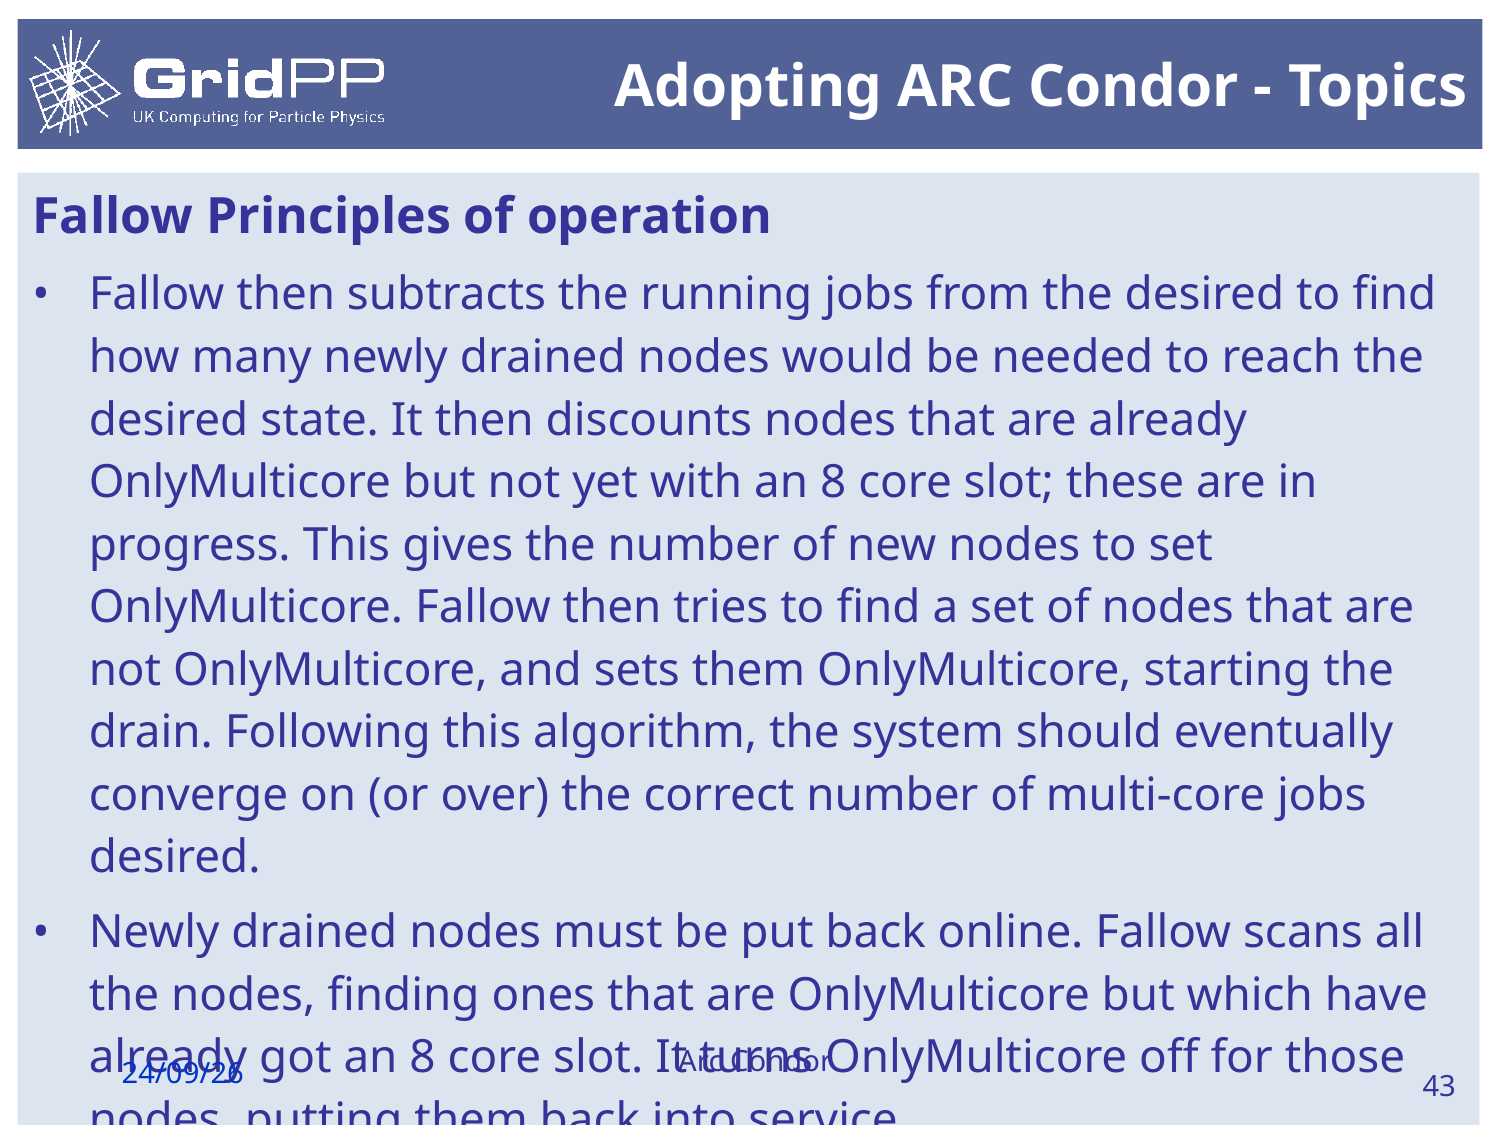

# Adopting ARC Condor - Topics
Fallow Principles of operation
Fallow then subtracts the running jobs from the desired to find how many newly drained nodes would be needed to reach the desired state. It then discounts nodes that are already OnlyMulticore but not yet with an 8 core slot; these are in progress. This gives the number of new nodes to set OnlyMulticore. Fallow then tries to find a set of nodes that are not OnlyMulticore, and sets them OnlyMulticore, starting the drain. Following this algorithm, the system should eventually converge on (or over) the correct number of multi-core jobs desired.
Newly drained nodes must be put back online. Fallow scans all the nodes, finding ones that are OnlyMulticore but which have already got an 8 core slot. It turns OnlyMulticore off for those nodes, putting them back into service.
Arc Condor